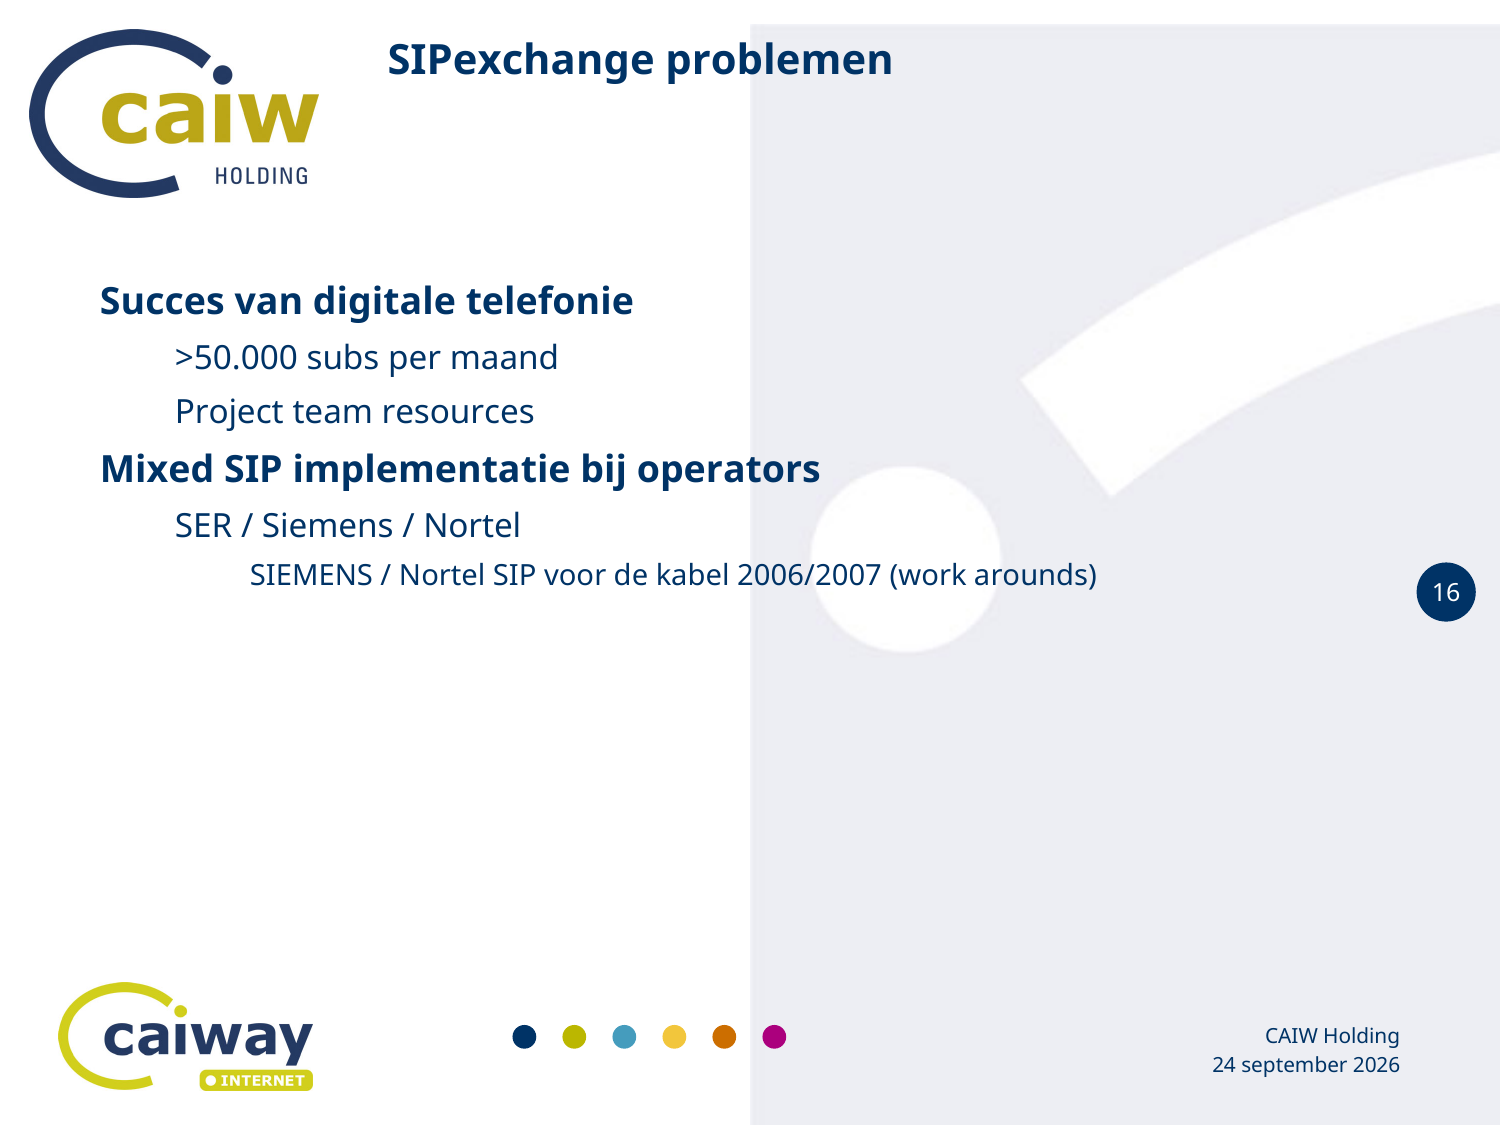

# SIPexchange problemen
Succes van digitale telefonie
>50.000 subs per maand
Project team resources
Mixed SIP implementatie bij operators
SER / Siemens / Nortel
SIEMENS / Nortel SIP voor de kabel 2006/2007 (work arounds)
16
CAIW Holding